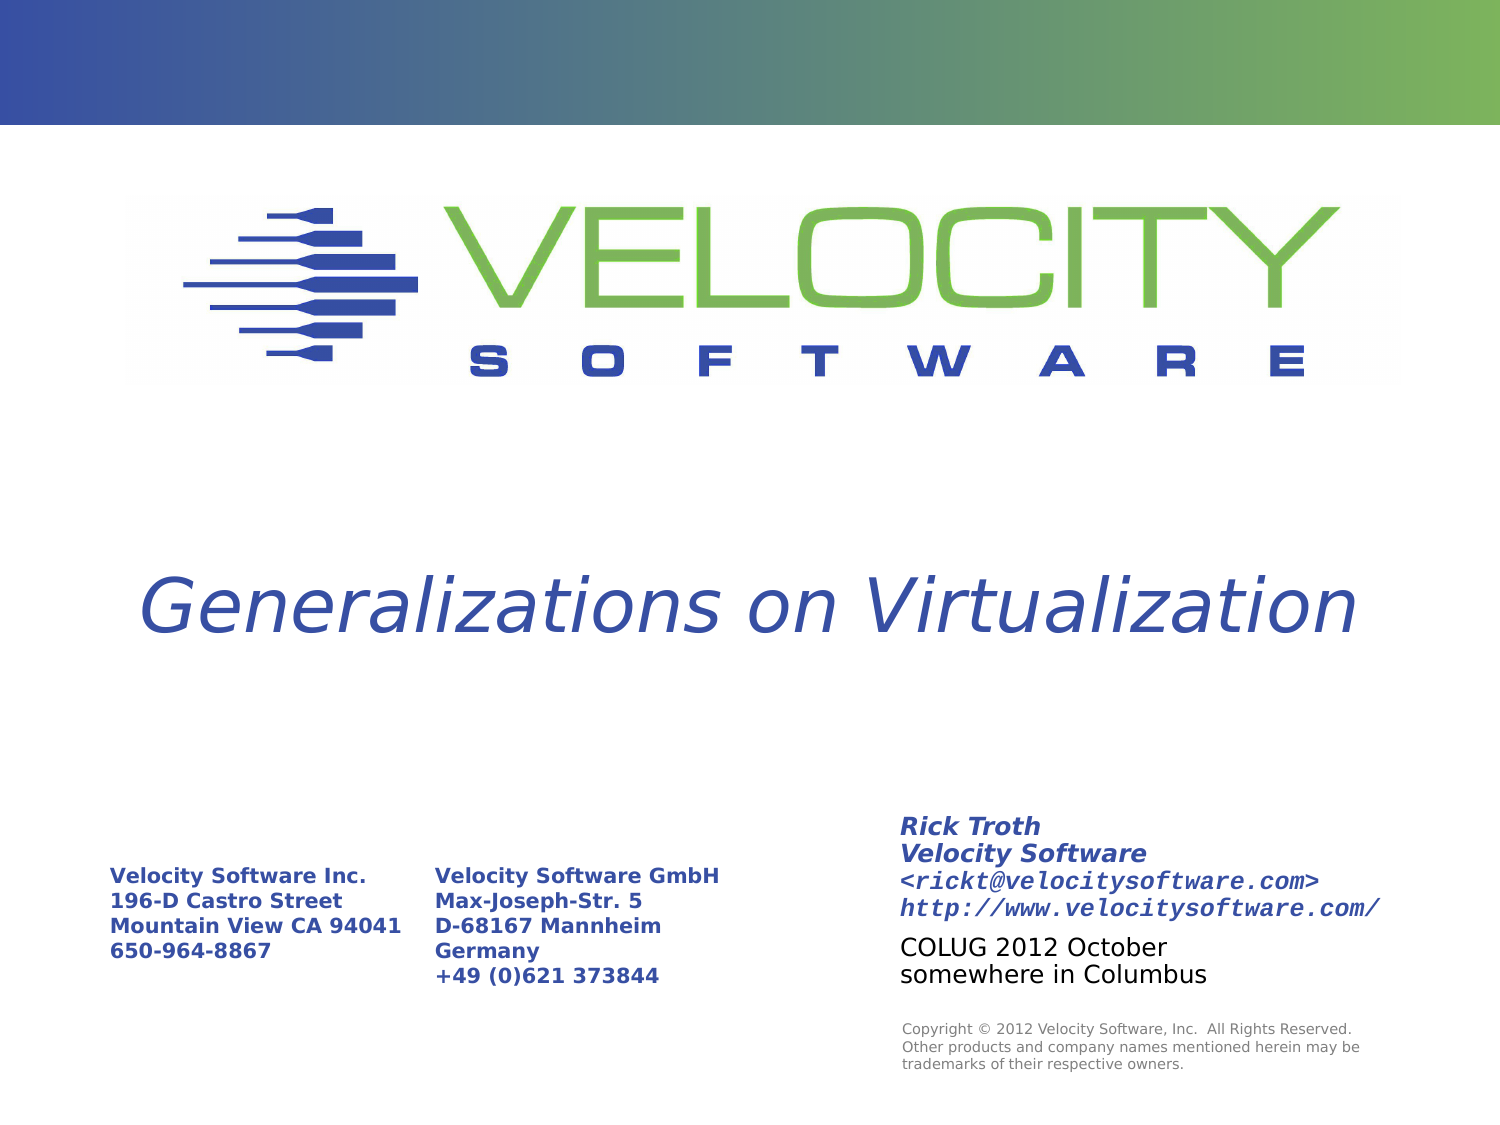

# Generalizations on Virtualization
Rick Troth
Velocity Software
<rickt@velocitysoftware.com>
http://www.velocitysoftware.com/
COLUG 2012 October
somewhere in Columbus